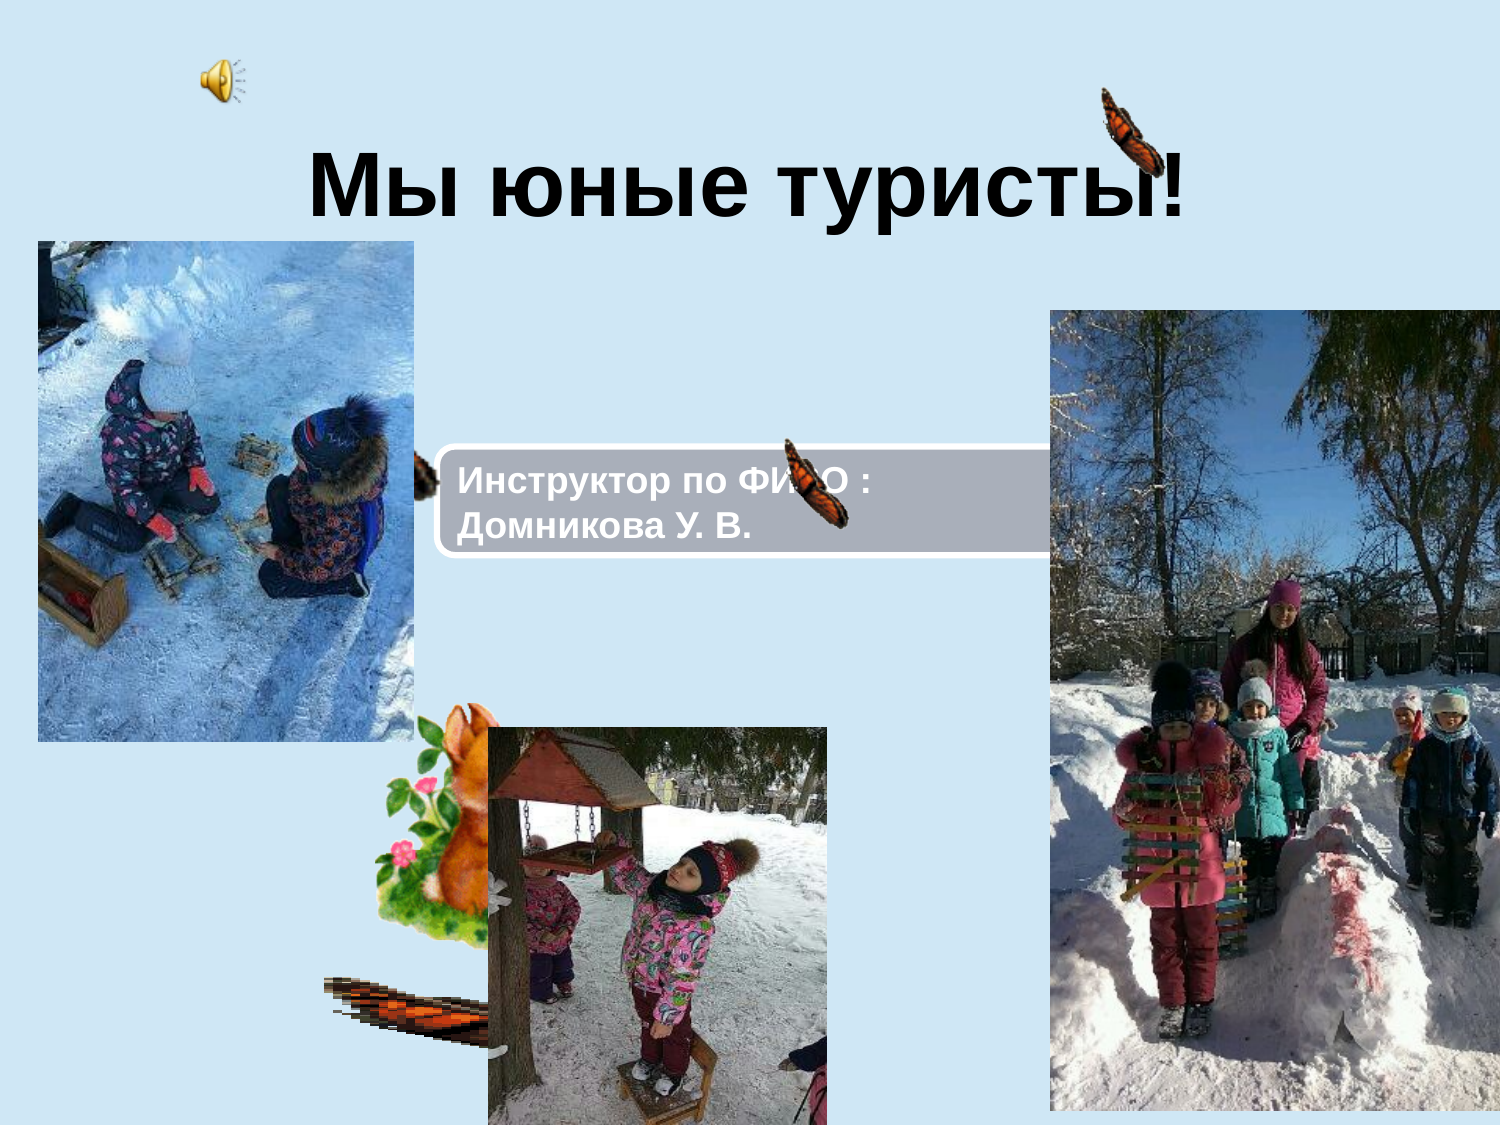

Мы юные туристы!
Инструктор по ФИЗО :
Домникова У. В.